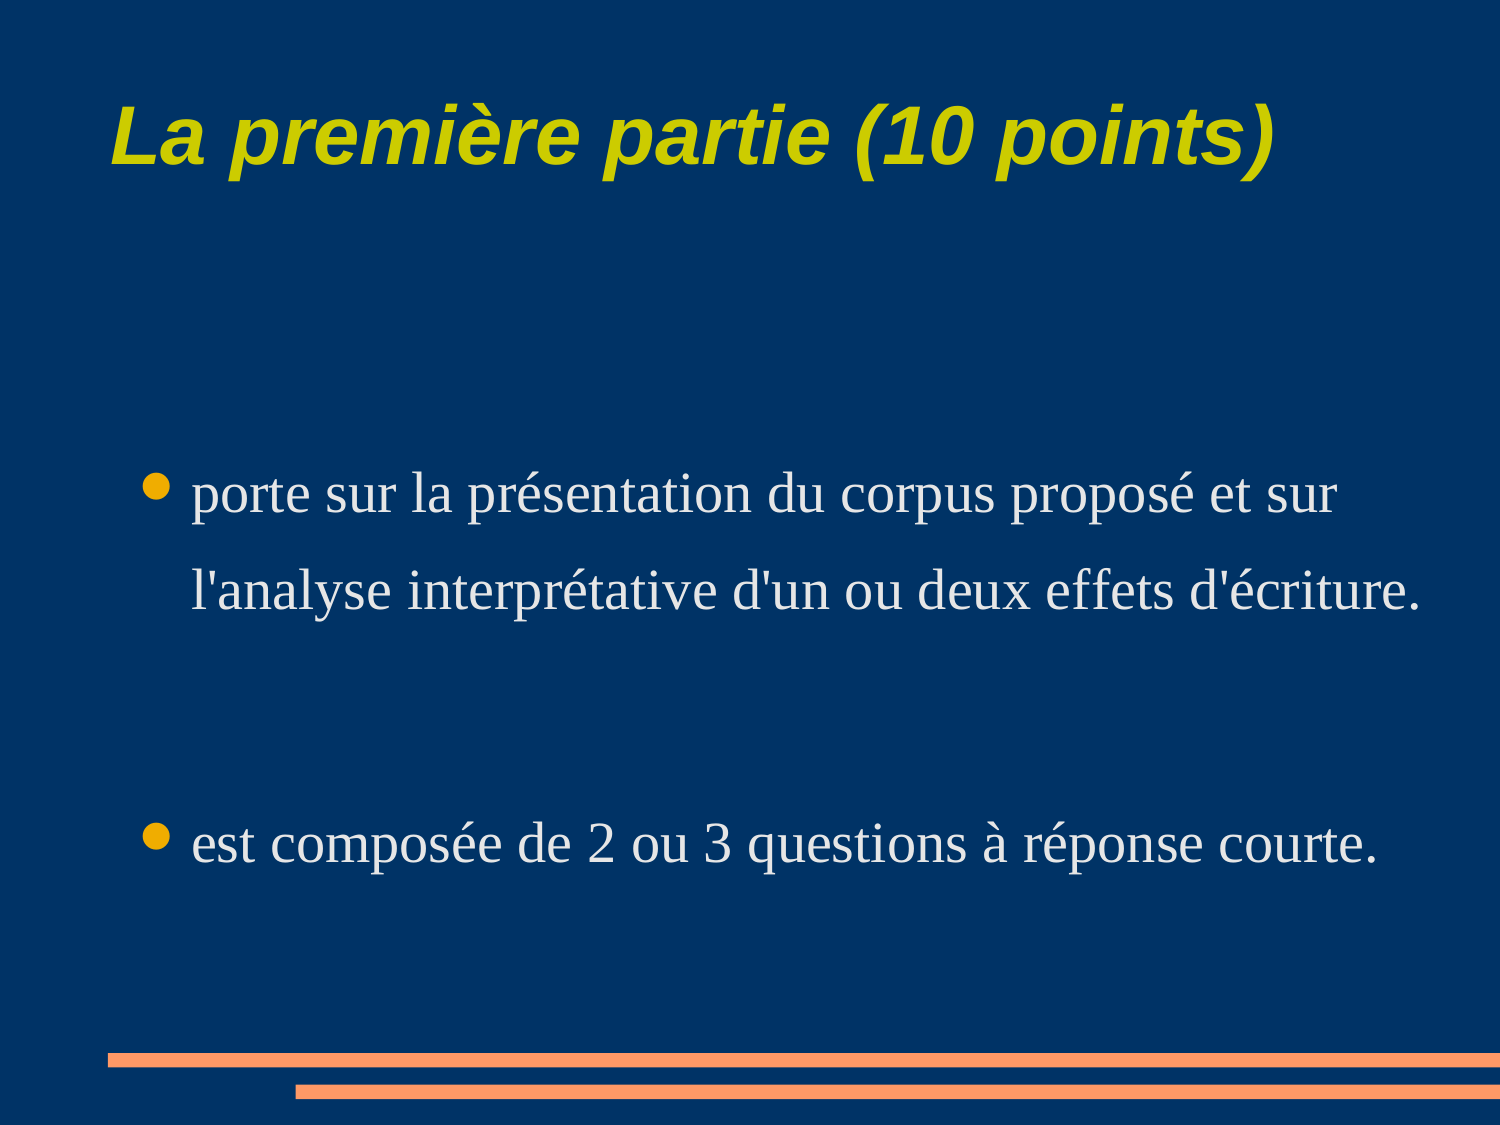

La première partie (10 points)
# porte sur la présentation du corpus proposé et sur l'analyse interprétative d'un ou deux effets d'écriture.
est composée de 2 ou 3 questions à réponse courte.